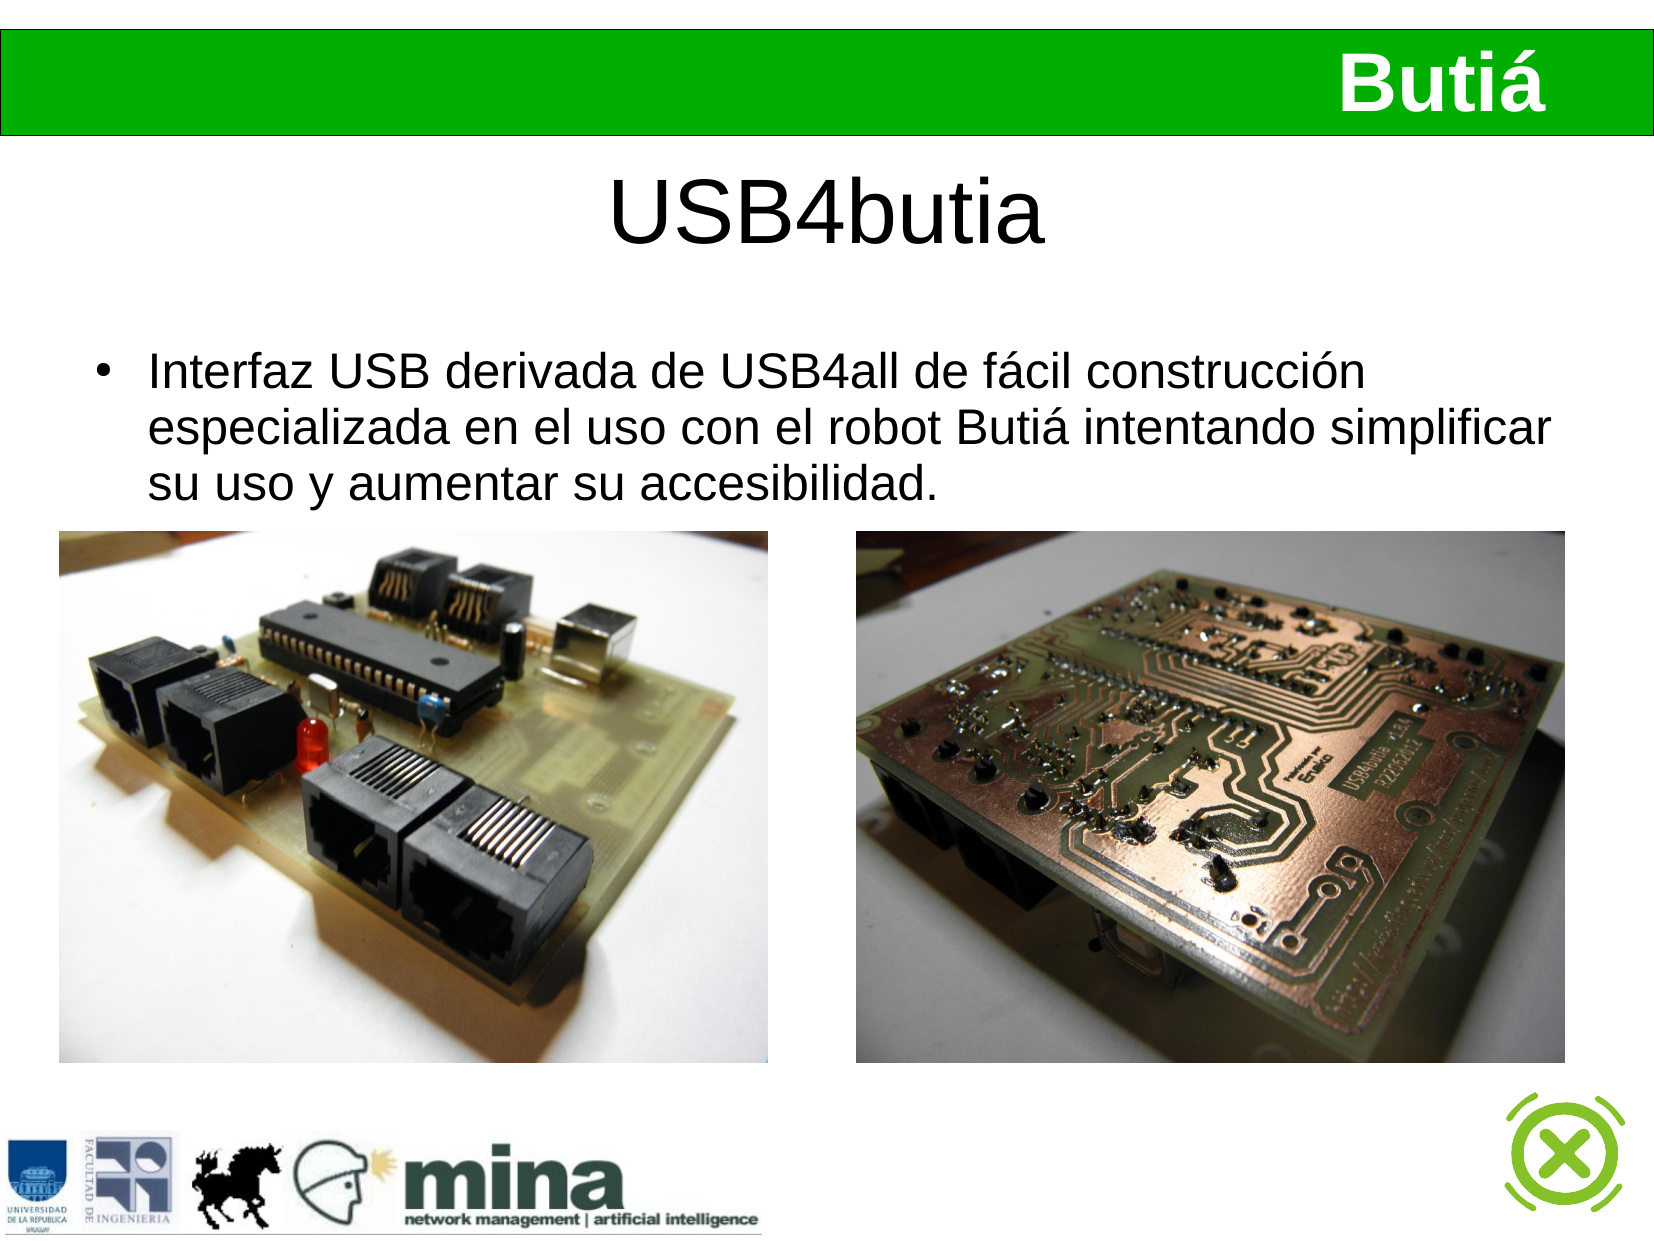

# USB4butia
Interfaz USB derivada de USB4all de fácil construcción especializada en el uso con el robot Butiá intentando simplificar su uso y aumentar su accesibilidad.